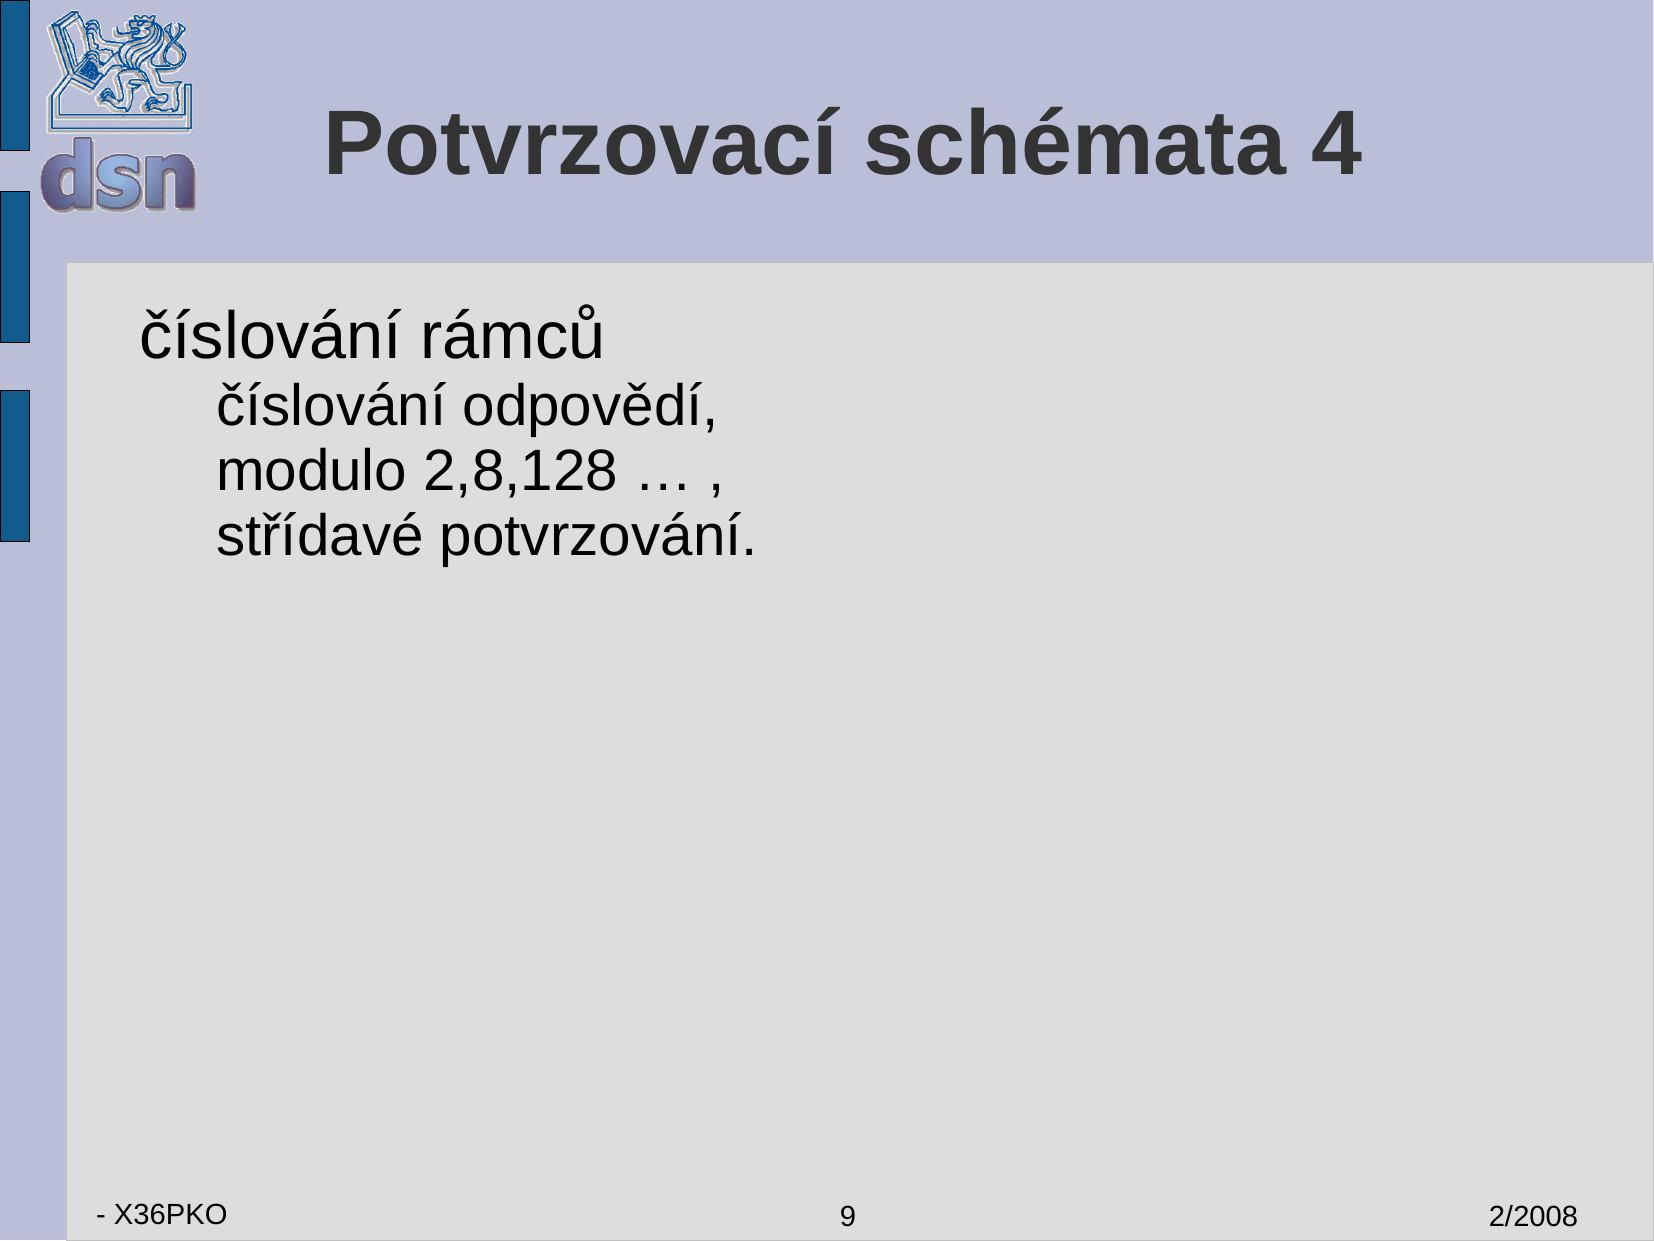

# Potvrzovací schémata 4
číslování rámců
číslování odpovědí,
modulo 2,8,128 … ,
střídavé potvrzování.